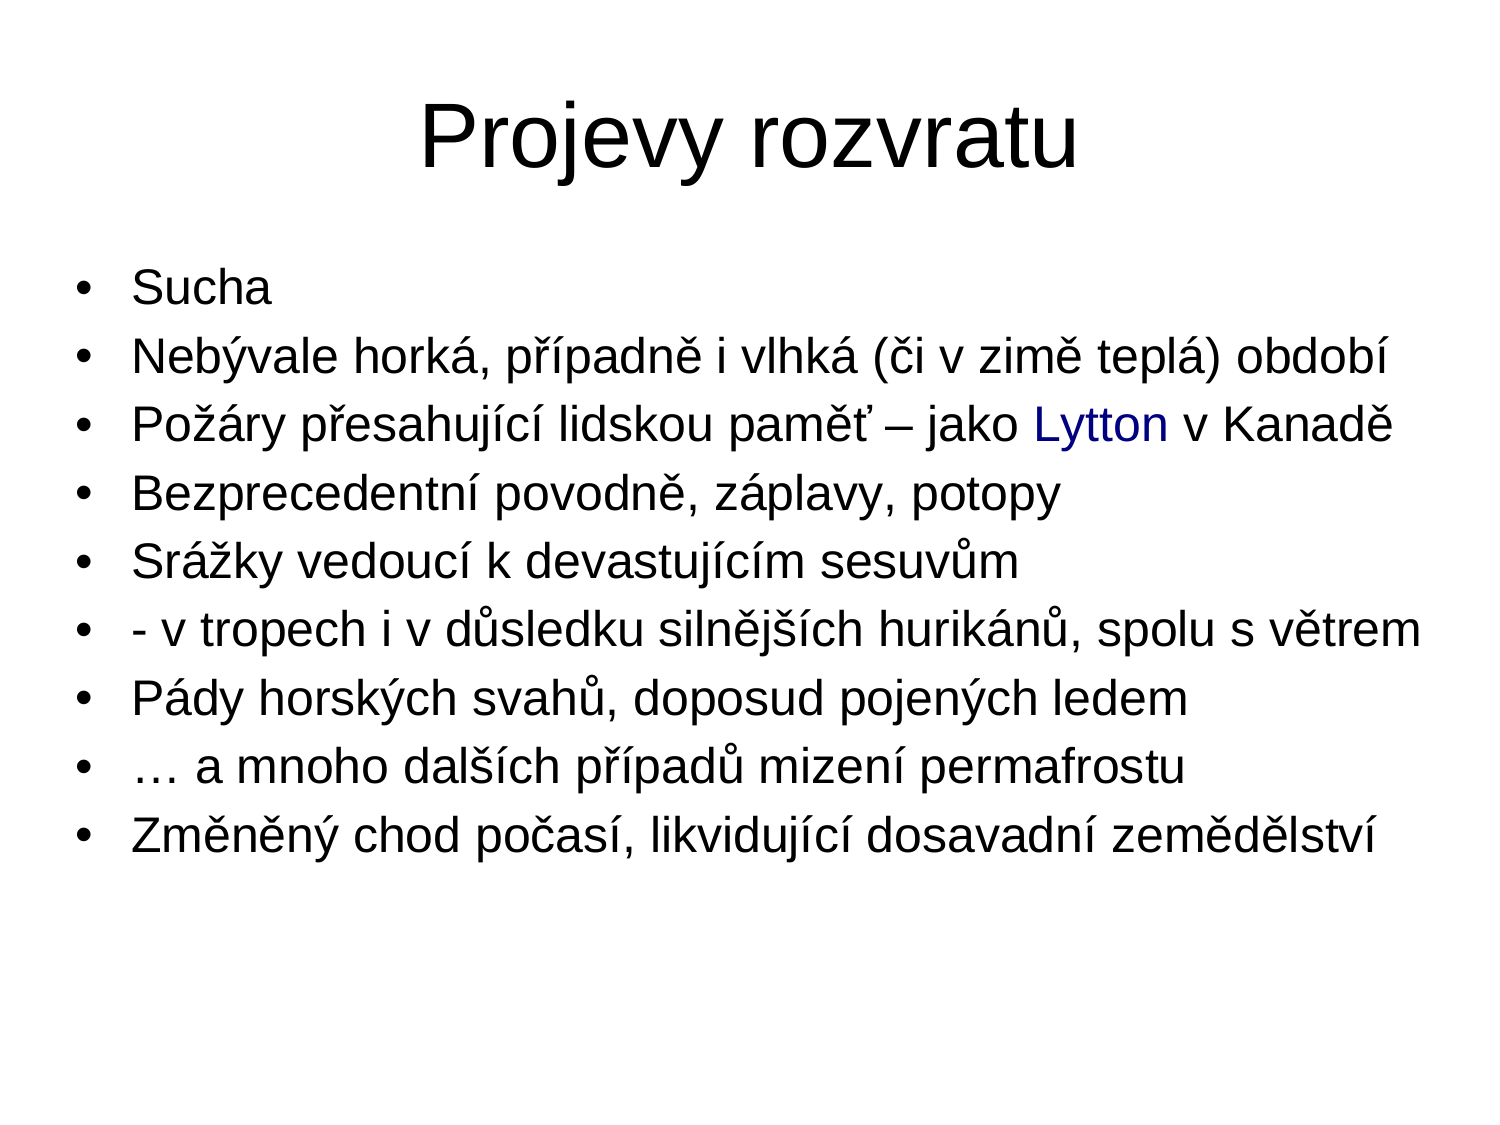

# Projevy rozvratu
Sucha
Nebývale horká, případně i vlhká (či v zimě teplá) období
Požáry přesahující lidskou paměť – jako Lytton v Kanadě
Bezprecedentní povodně, záplavy, potopy
Srážky vedoucí k devastujícím sesuvům
- v tropech i v důsledku silnějších hurikánů, spolu s větrem
Pády horských svahů, doposud pojených ledem
… a mnoho dalších případů mizení permafrostu
Změněný chod počasí, likvidující dosavadní zemědělství